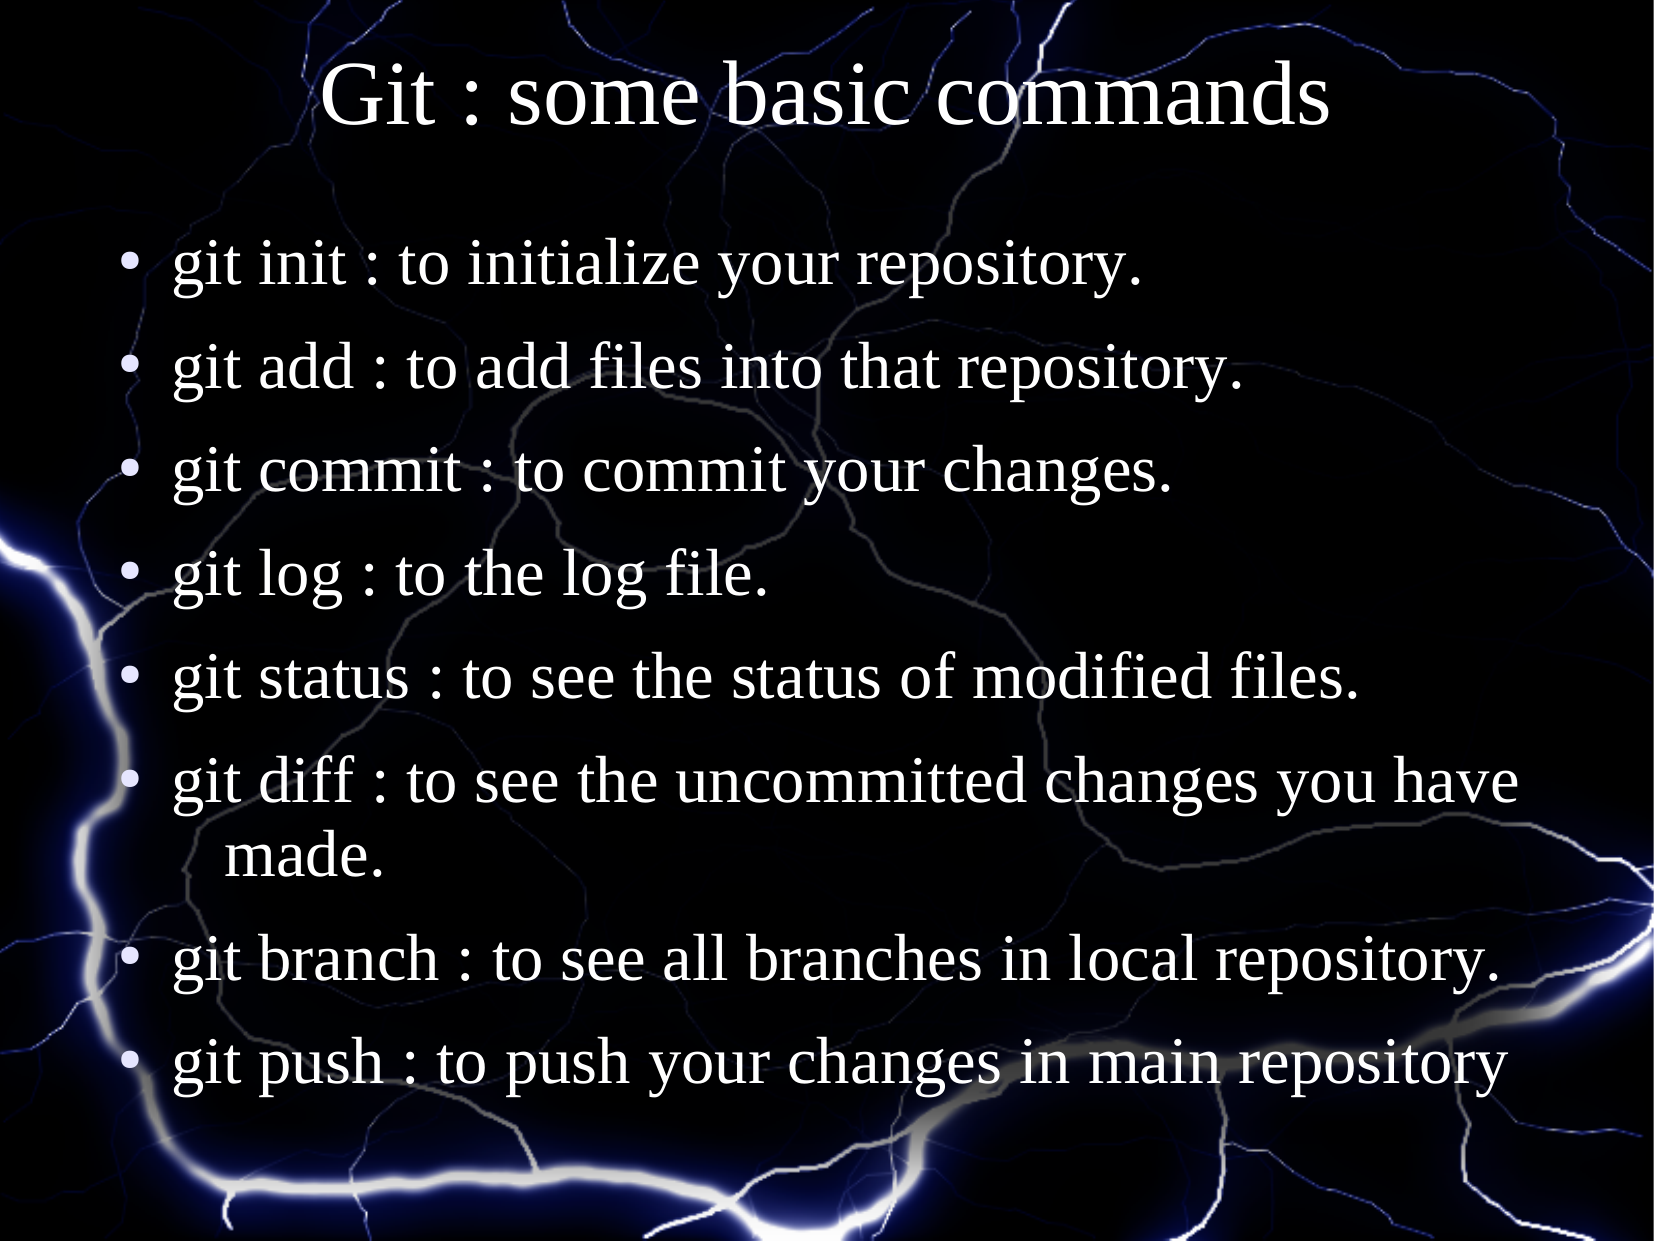

# Git : some basic commands
git init : to initialize your repository.
git add : to add files into that repository.
git commit : to commit your changes.
git log : to the log file.
git status : to see the status of modified files.
git diff : to see the uncommitted changes you have made.
git branch : to see all branches in local repository.
git push : to push your changes in main repository